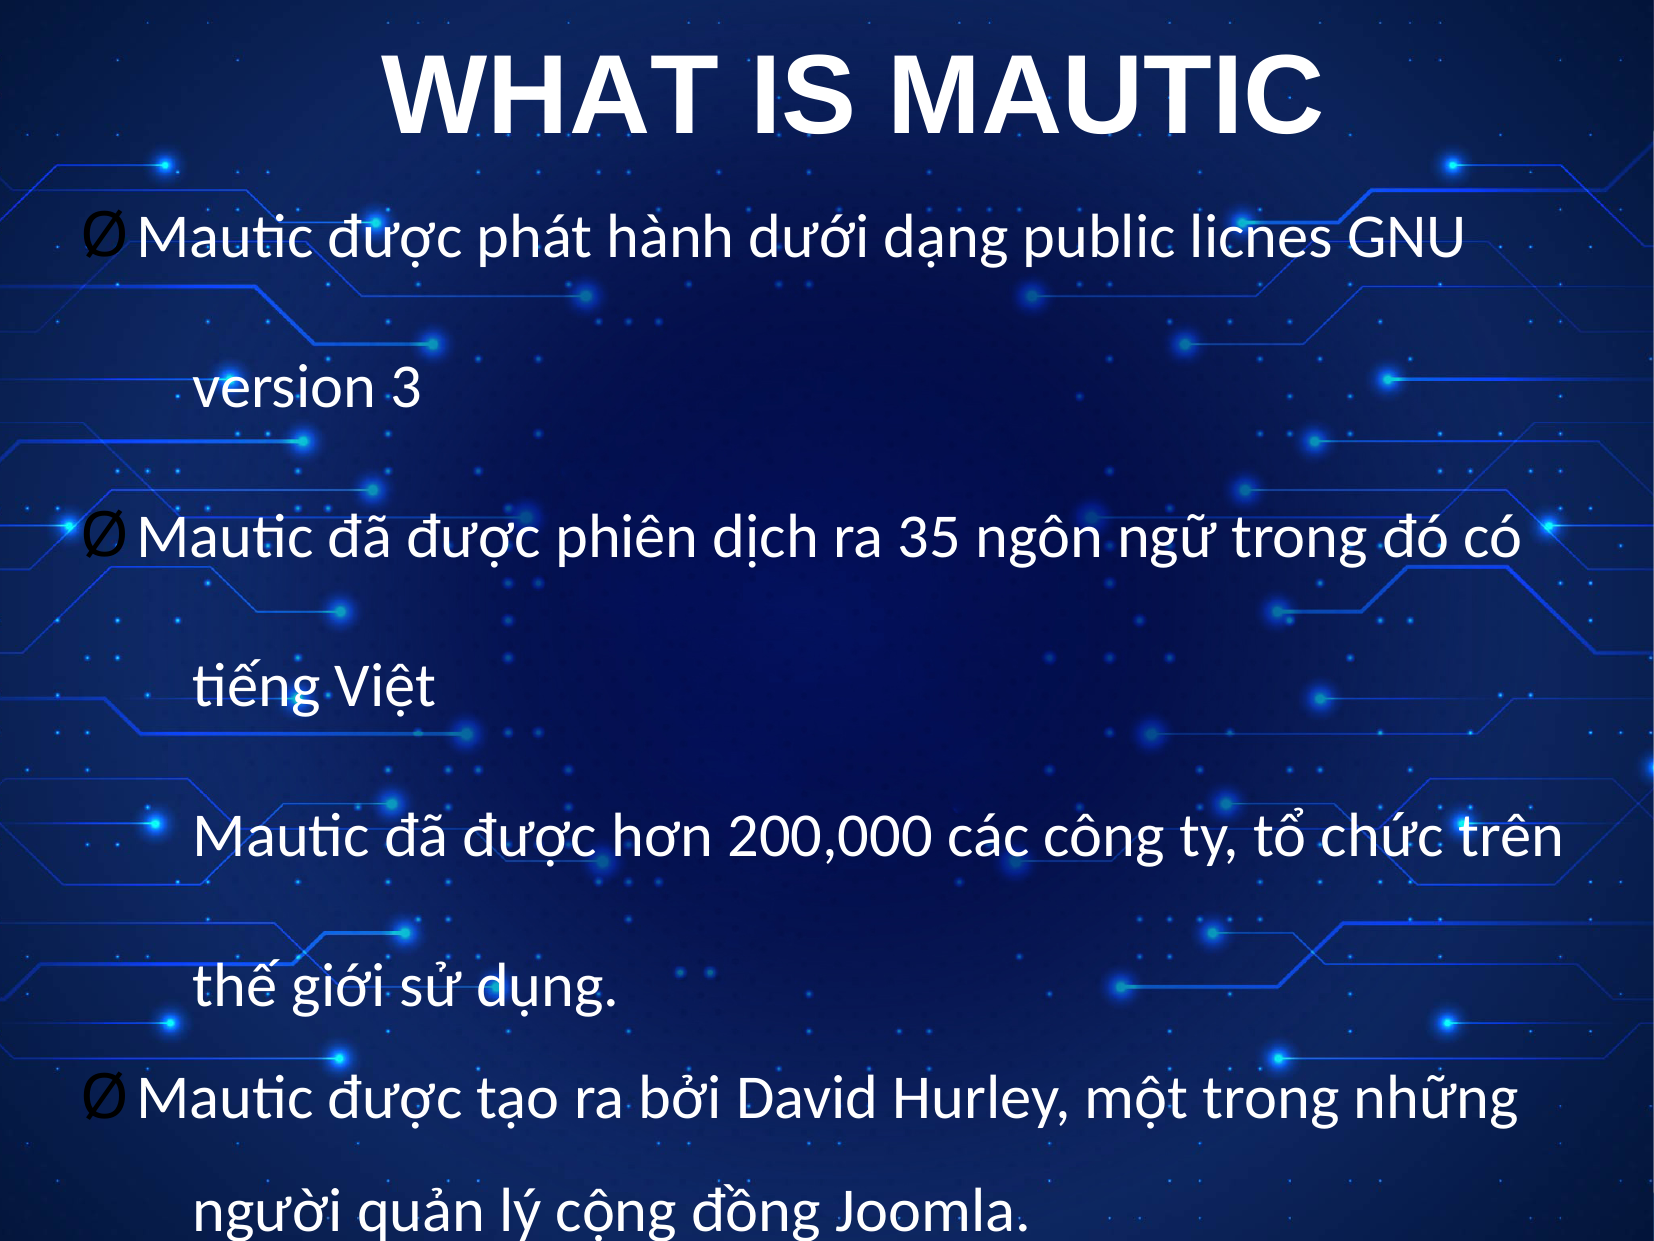

WHAT IS MAUTIC
Mautic được phát hành dưới dạng public licnes GNU version 3
Mautic đã được phiên dịch ra 35 ngôn ngữ trong đó có tiếng Việt
Mautic đã được hơn 200,000 các công ty, tổ chức trên thế giới sử dụng.
Mautic được tạo ra bởi David Hurley, một trong những người quản lý cộng đồng Joomla.